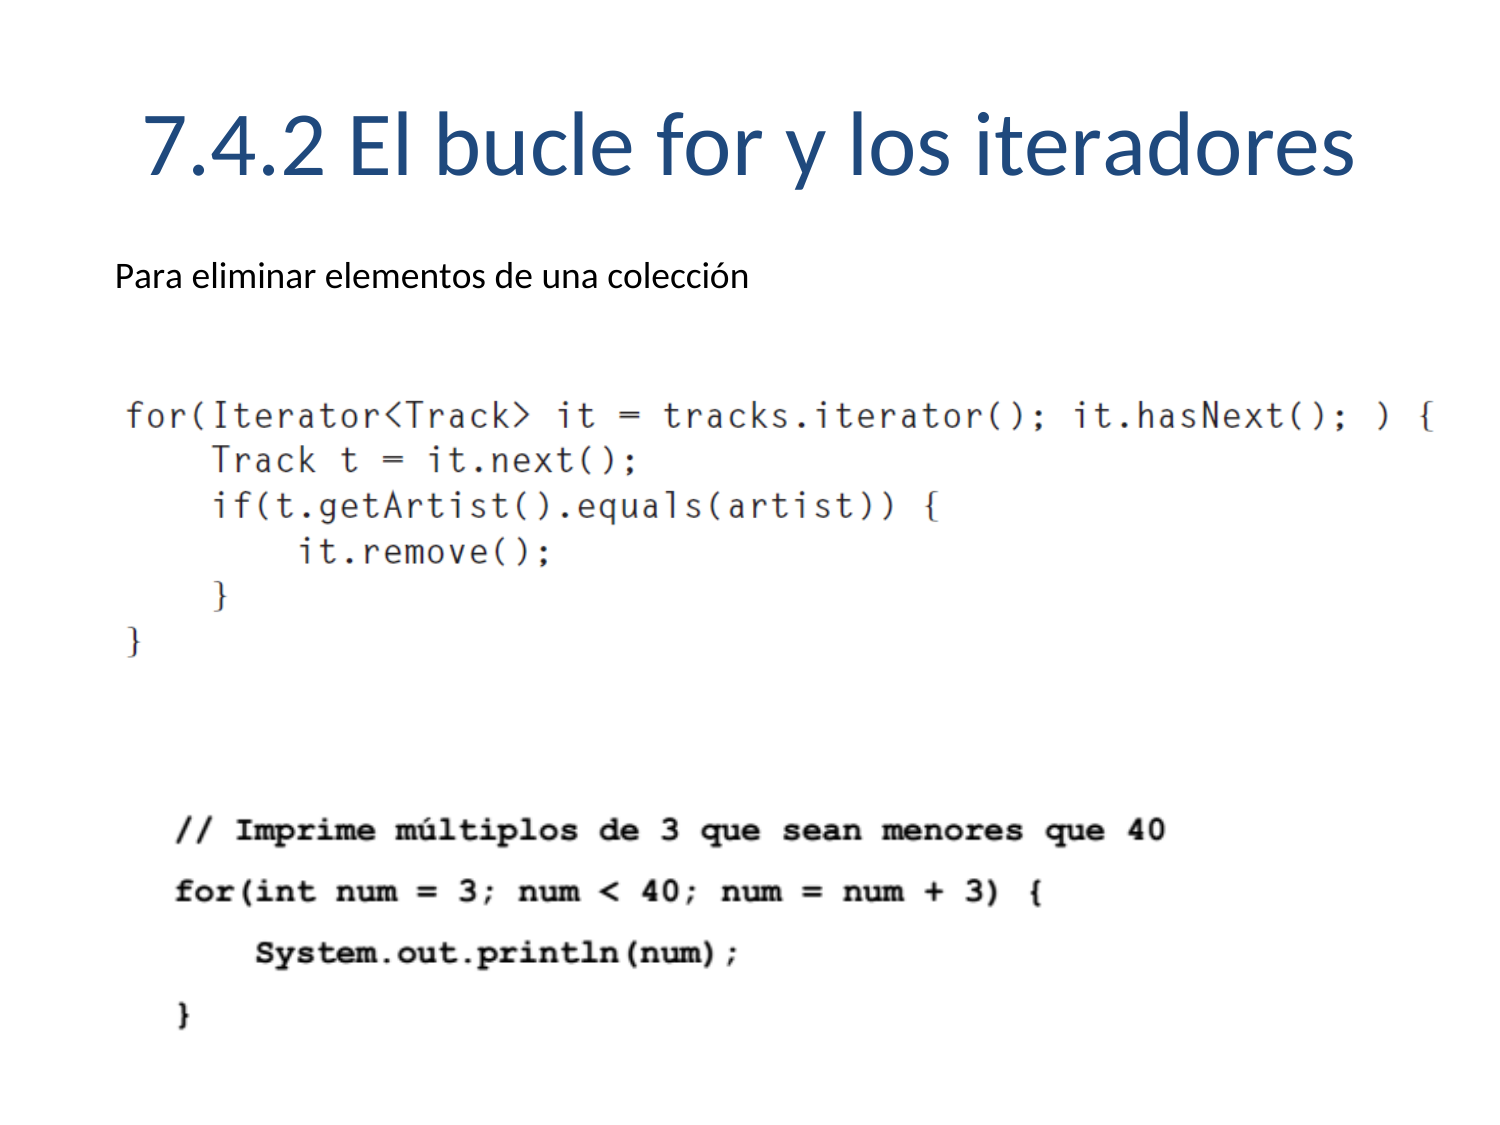

# 7.4.2 El bucle for y los iteradores
Para eliminar elementos de una colección